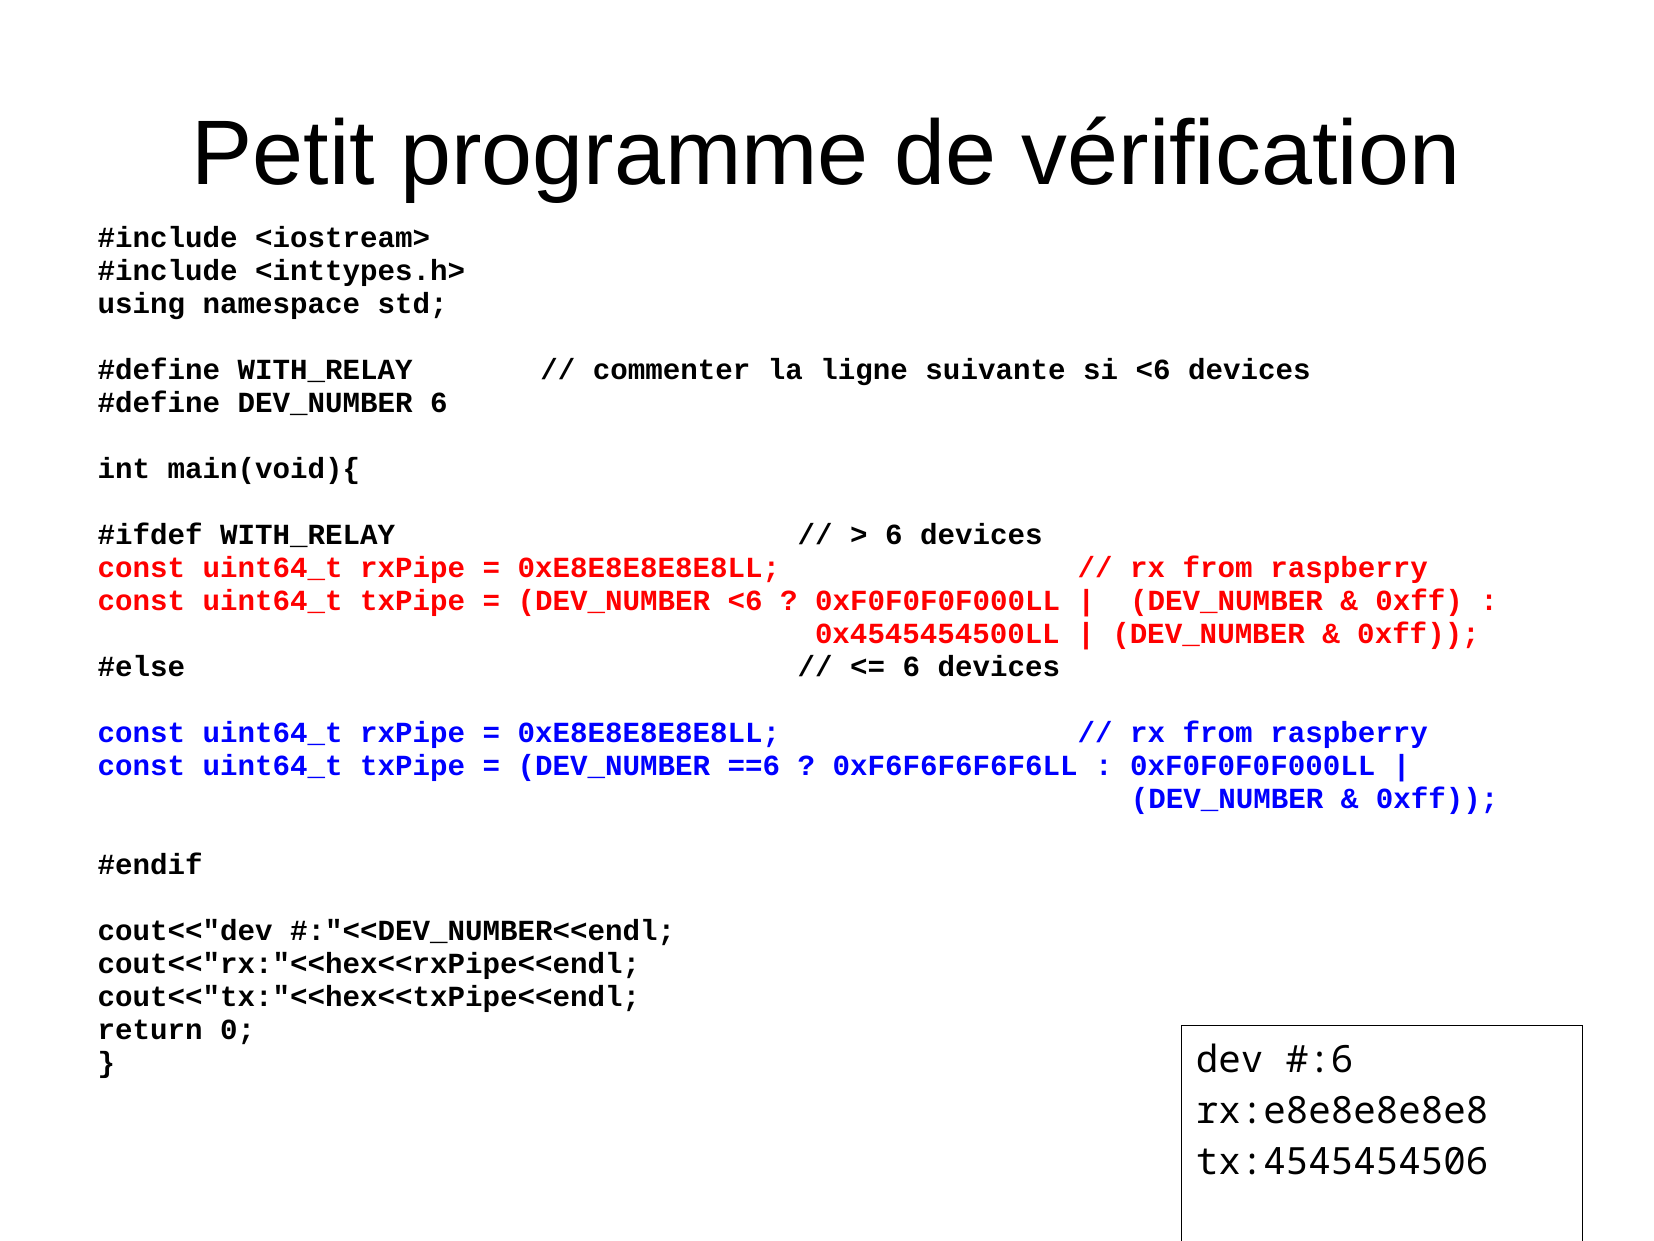

# Petit programme de vérification
#include <iostream>
#include <inttypes.h>
using namespace std;
#define WITH_RELAY		// commenter la ligne suivante si <6 devices
#define DEV_NUMBER 6
int main(void){
#ifdef WITH_RELAY // > 6 devices
const uint64_t rxPipe = 0xE8E8E8E8E8LL; // rx from raspberry
const uint64_t txPipe = (DEV_NUMBER <6 ? 0xF0F0F0F000LL | (DEV_NUMBER & 0xff) :
 0x4545454500LL | (DEV_NUMBER & 0xff));
#else // <= 6 devices
const uint64_t rxPipe = 0xE8E8E8E8E8LL; // rx from raspberry
const uint64_t txPipe = (DEV_NUMBER ==6 ? 0xF6F6F6F6F6LL : 0xF0F0F0F000LL | 	 														(DEV_NUMBER & 0xff));
#endif
cout<<"dev #:"<<DEV_NUMBER<<endl;
cout<<"rx:"<<hex<<rxPipe<<endl;
cout<<"tx:"<<hex<<txPipe<<endl;
return 0;
}
dev #:6
rx:e8e8e8e8e8
tx:4545454506